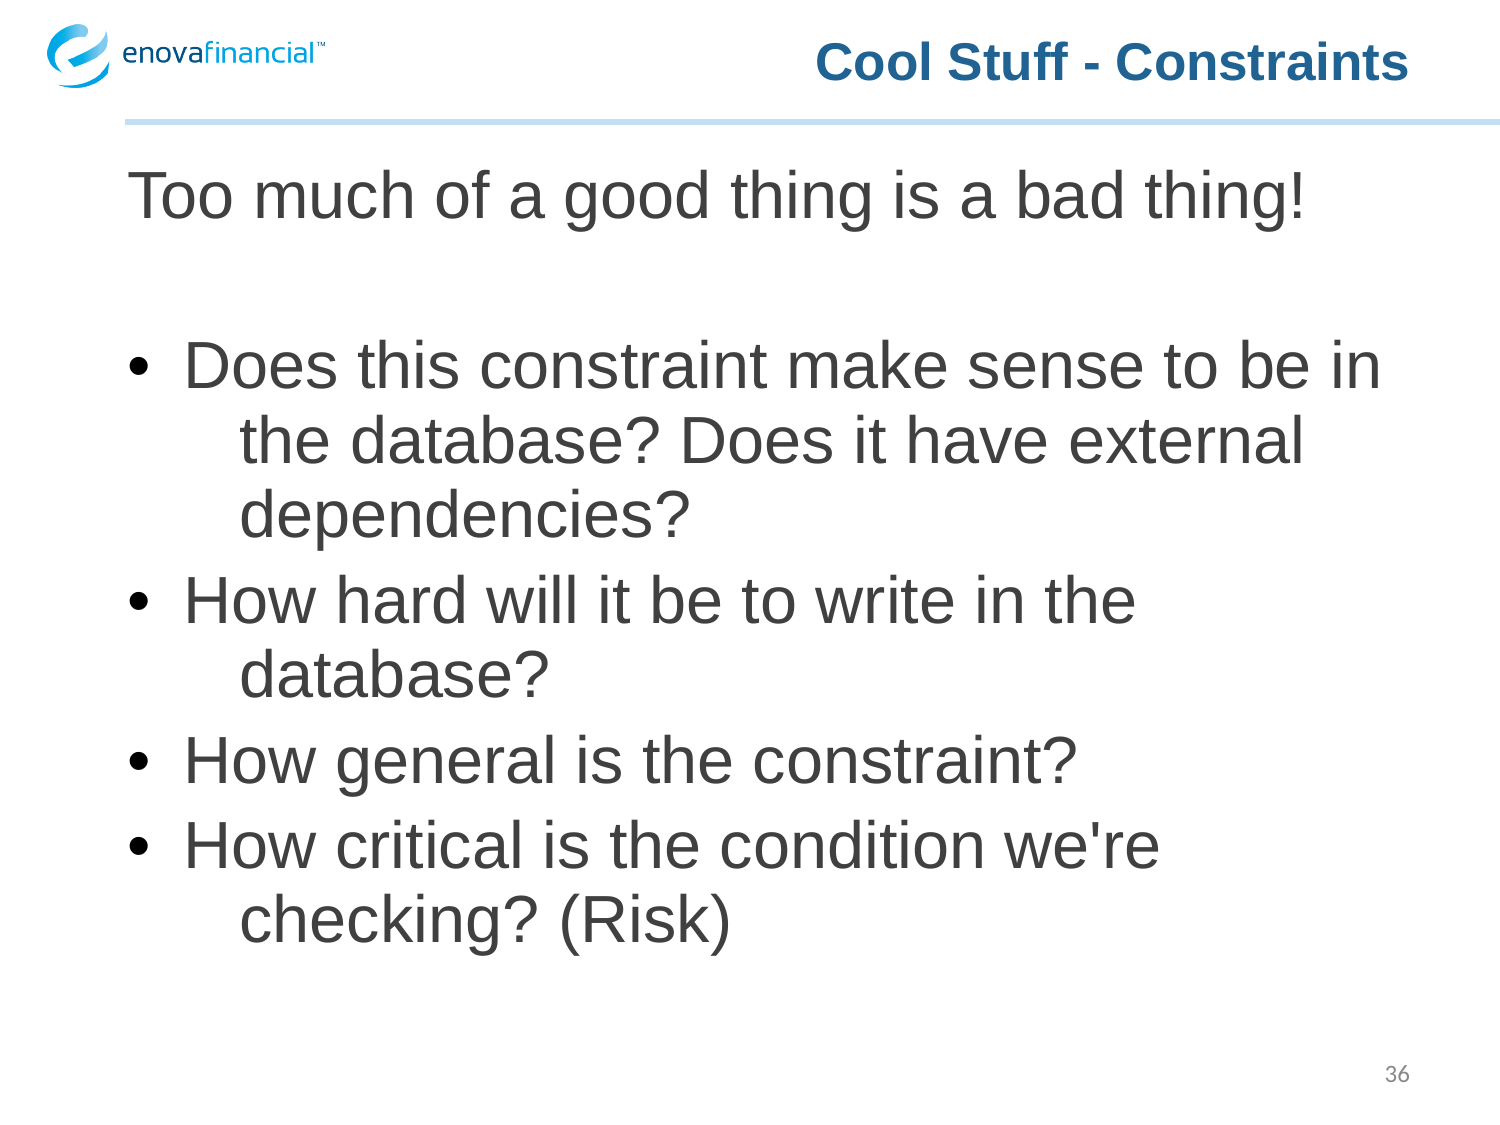

Cool Stuff - Constraints
# Too much of a good thing is a bad thing!
Does this constraint make sense to be in the database? Does it have external dependencies?
How hard will it be to write in the database?
How general is the constraint?
How critical is the condition we're checking? (Risk)